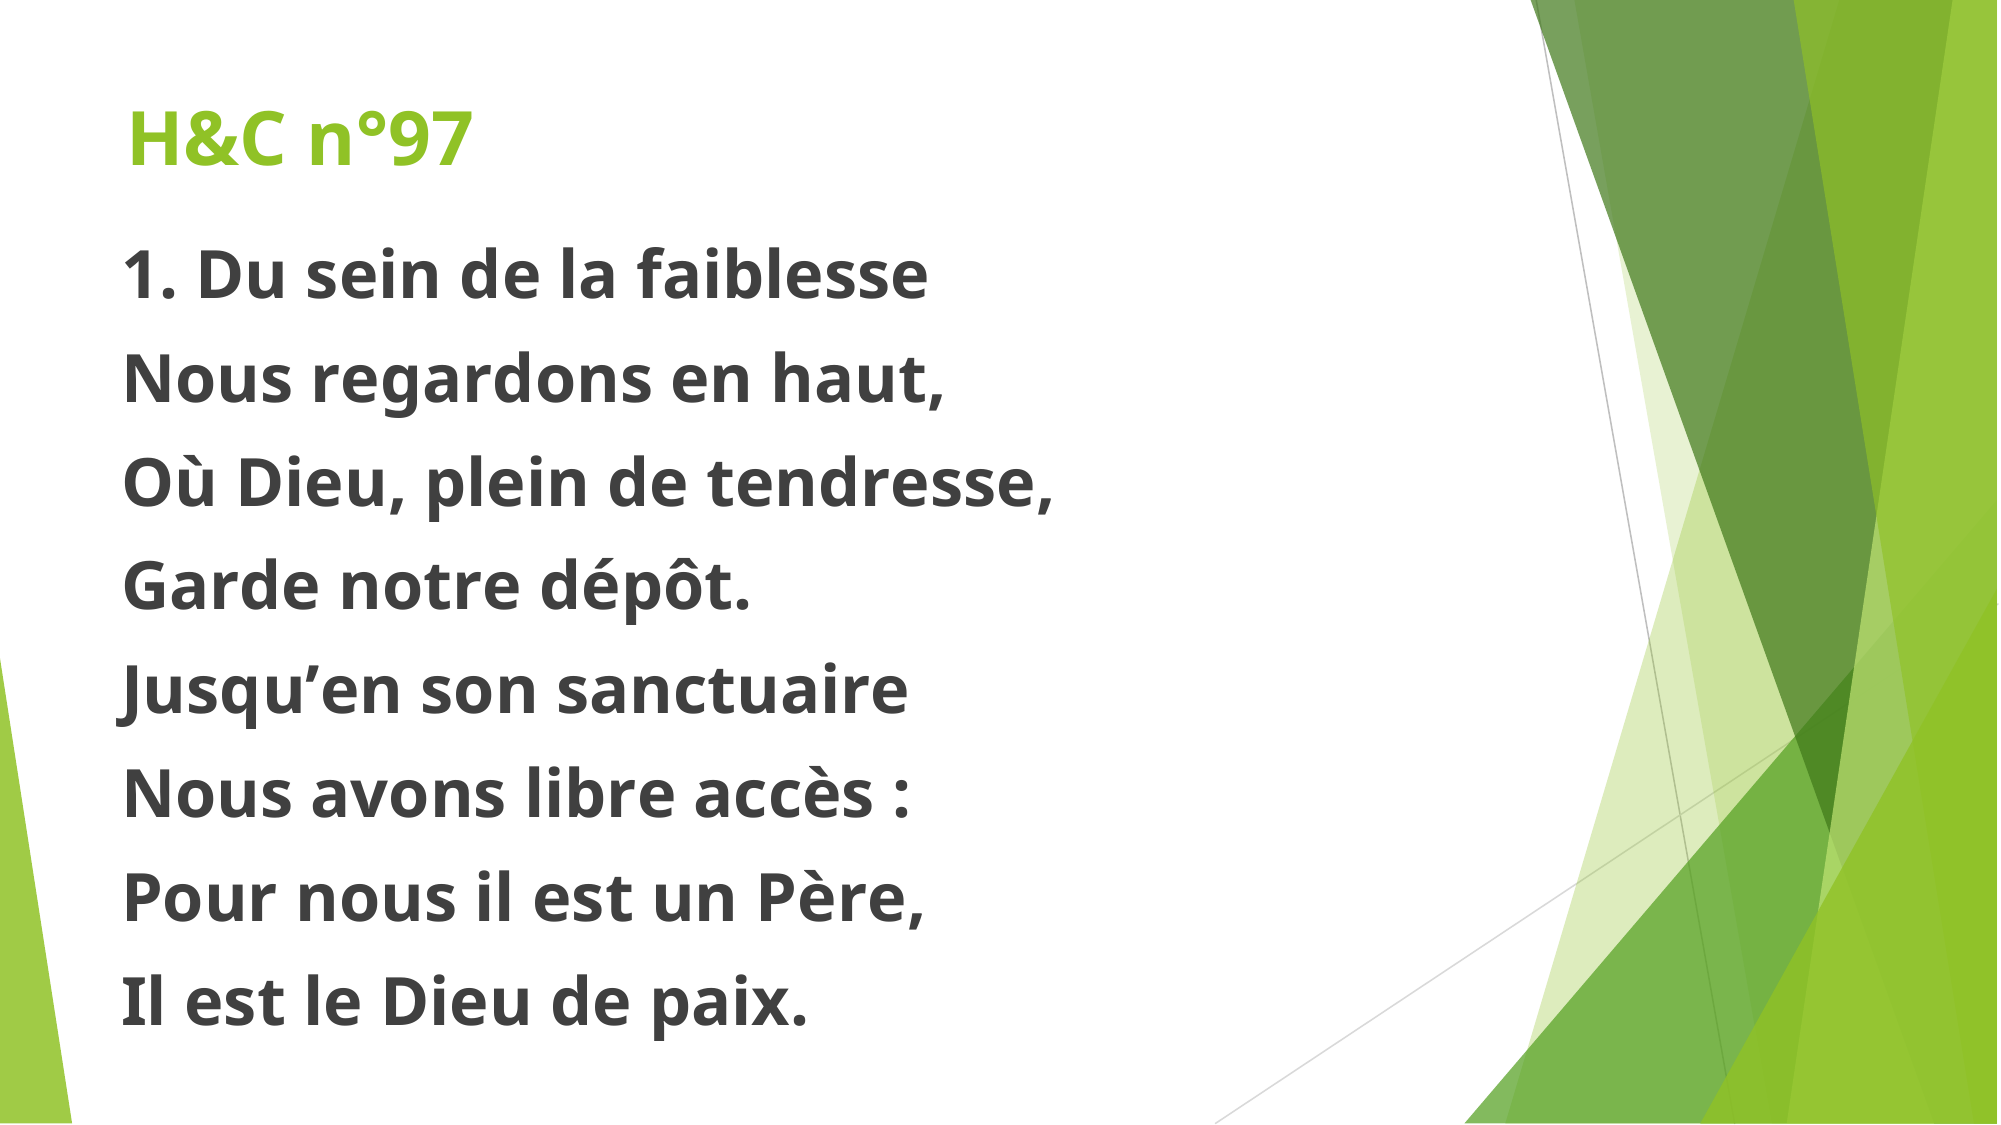

H&C n°97
1. Du sein de la faiblesse
Nous regardons en haut,
Où Dieu, plein de tendresse,
Garde notre dépôt.
Jusqu’en son sanctuaire
Nous avons libre accès :
Pour nous il est un Père,
Il est le Dieu de paix.